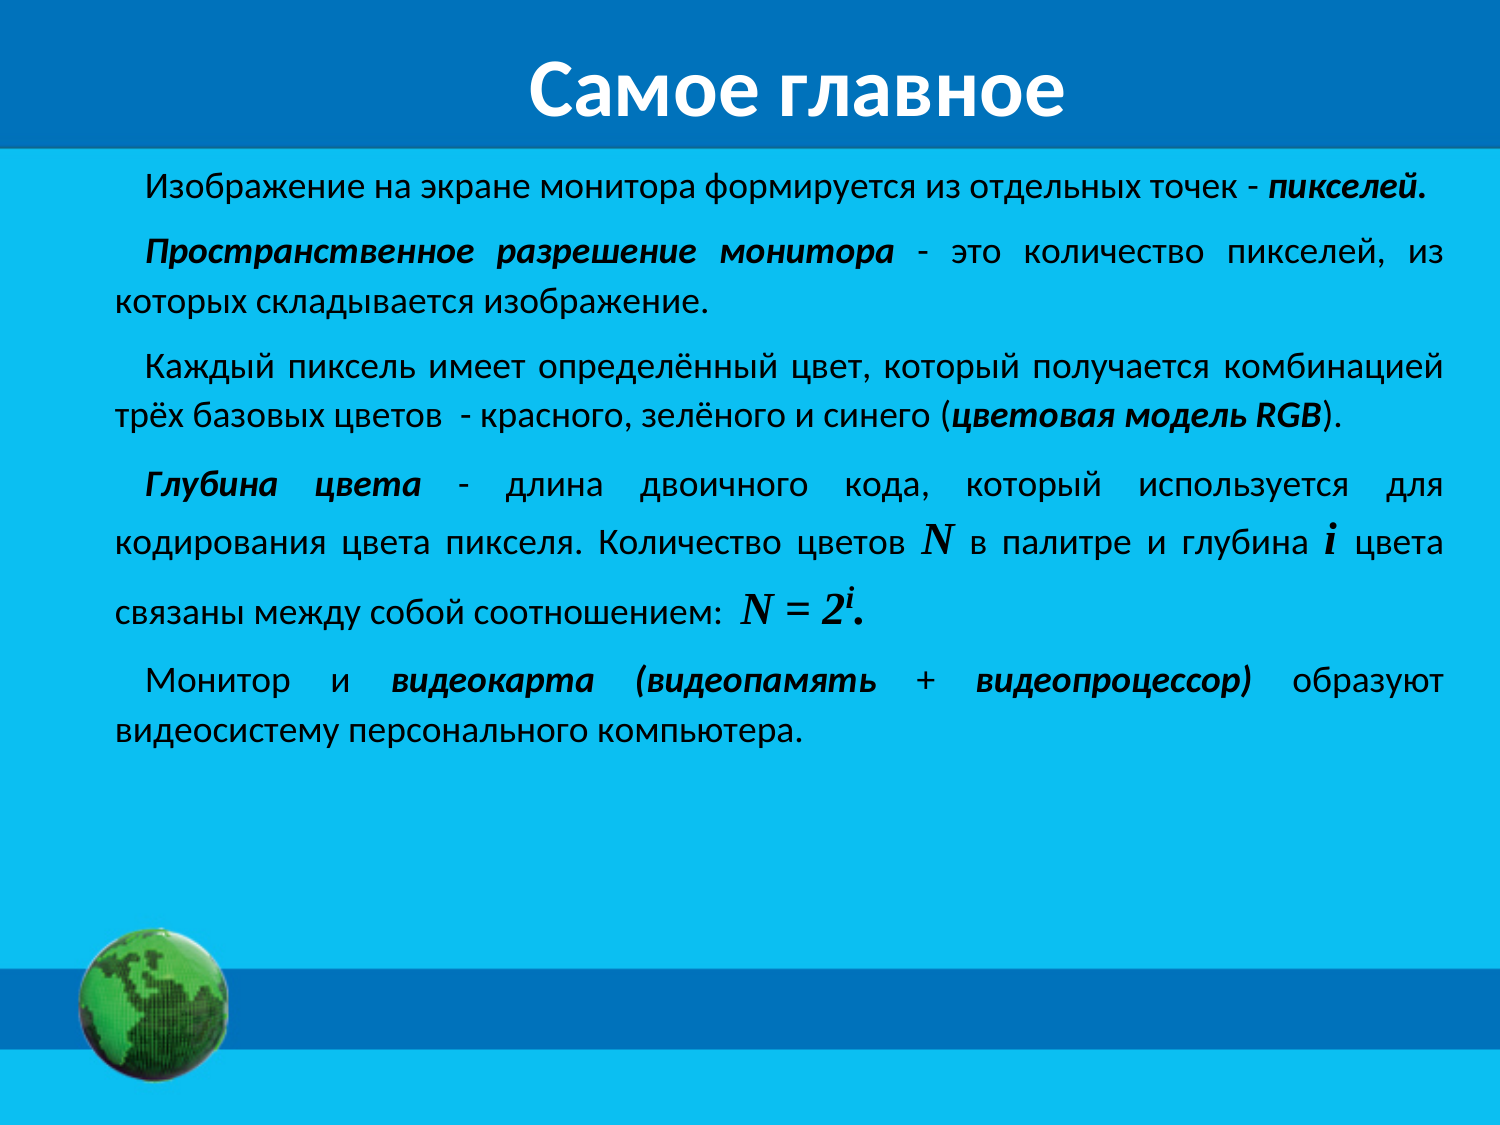

Самое главное
Изображение на экране монитора формируется из отдельных точек - пикселей.
Пространственное разрешение монитора - это количество пикселей, из которых складывается изображение.
Каждый пиксель имеет определённый цвет, который получается комбинацией трёх базовых цветов - красного, зелёного и синего (цветовая модель RGB).
Глубина цвета - длина двоичного кода, который используется для кодирования цвета пикселя. Количество цветов N в палитре и глубина i цвета связаны между собой соотношением: N = 2i.
Монитор и видеокарта (видеопамять + видеопроцессор) образуют видеосистему персонального компьютера.